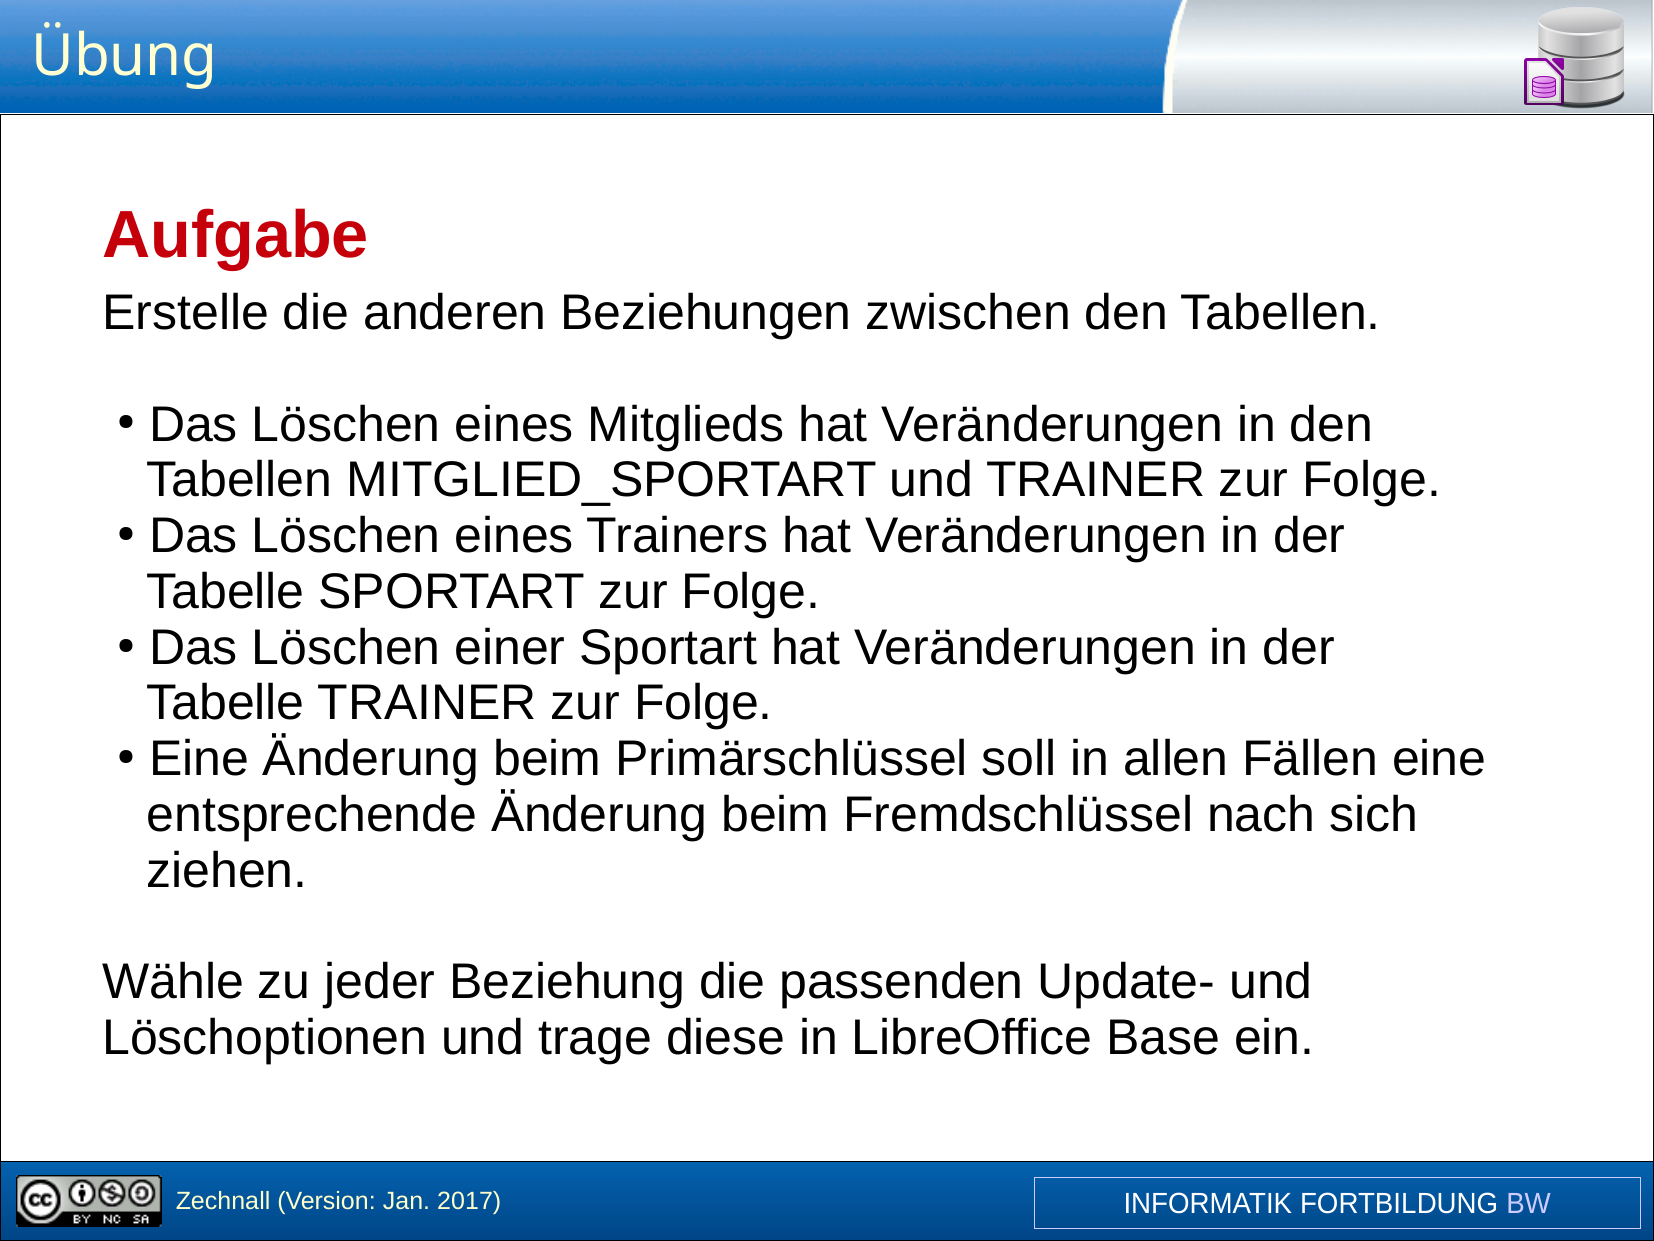

# Übung
Aufgabe
Erstelle die anderen Beziehungen zwischen den Tabellen.
 Das Löschen eines Mitglieds hat Veränderungen in den Tabellen MITGLIED_SPORTART und TRAINER zur Folge.
 Das Löschen eines Trainers hat Veränderungen in der Tabelle SPORTART zur Folge.
 Das Löschen einer Sportart hat Veränderungen in der Tabelle TRAINER zur Folge.
 Eine Änderung beim Primärschlüssel soll in allen Fällen eine entsprechende Änderung beim Fremdschlüssel nach sich ziehen.
Wähle zu jeder Beziehung die passenden Update- und Löschoptionen und trage diese in LibreOffice Base ein.